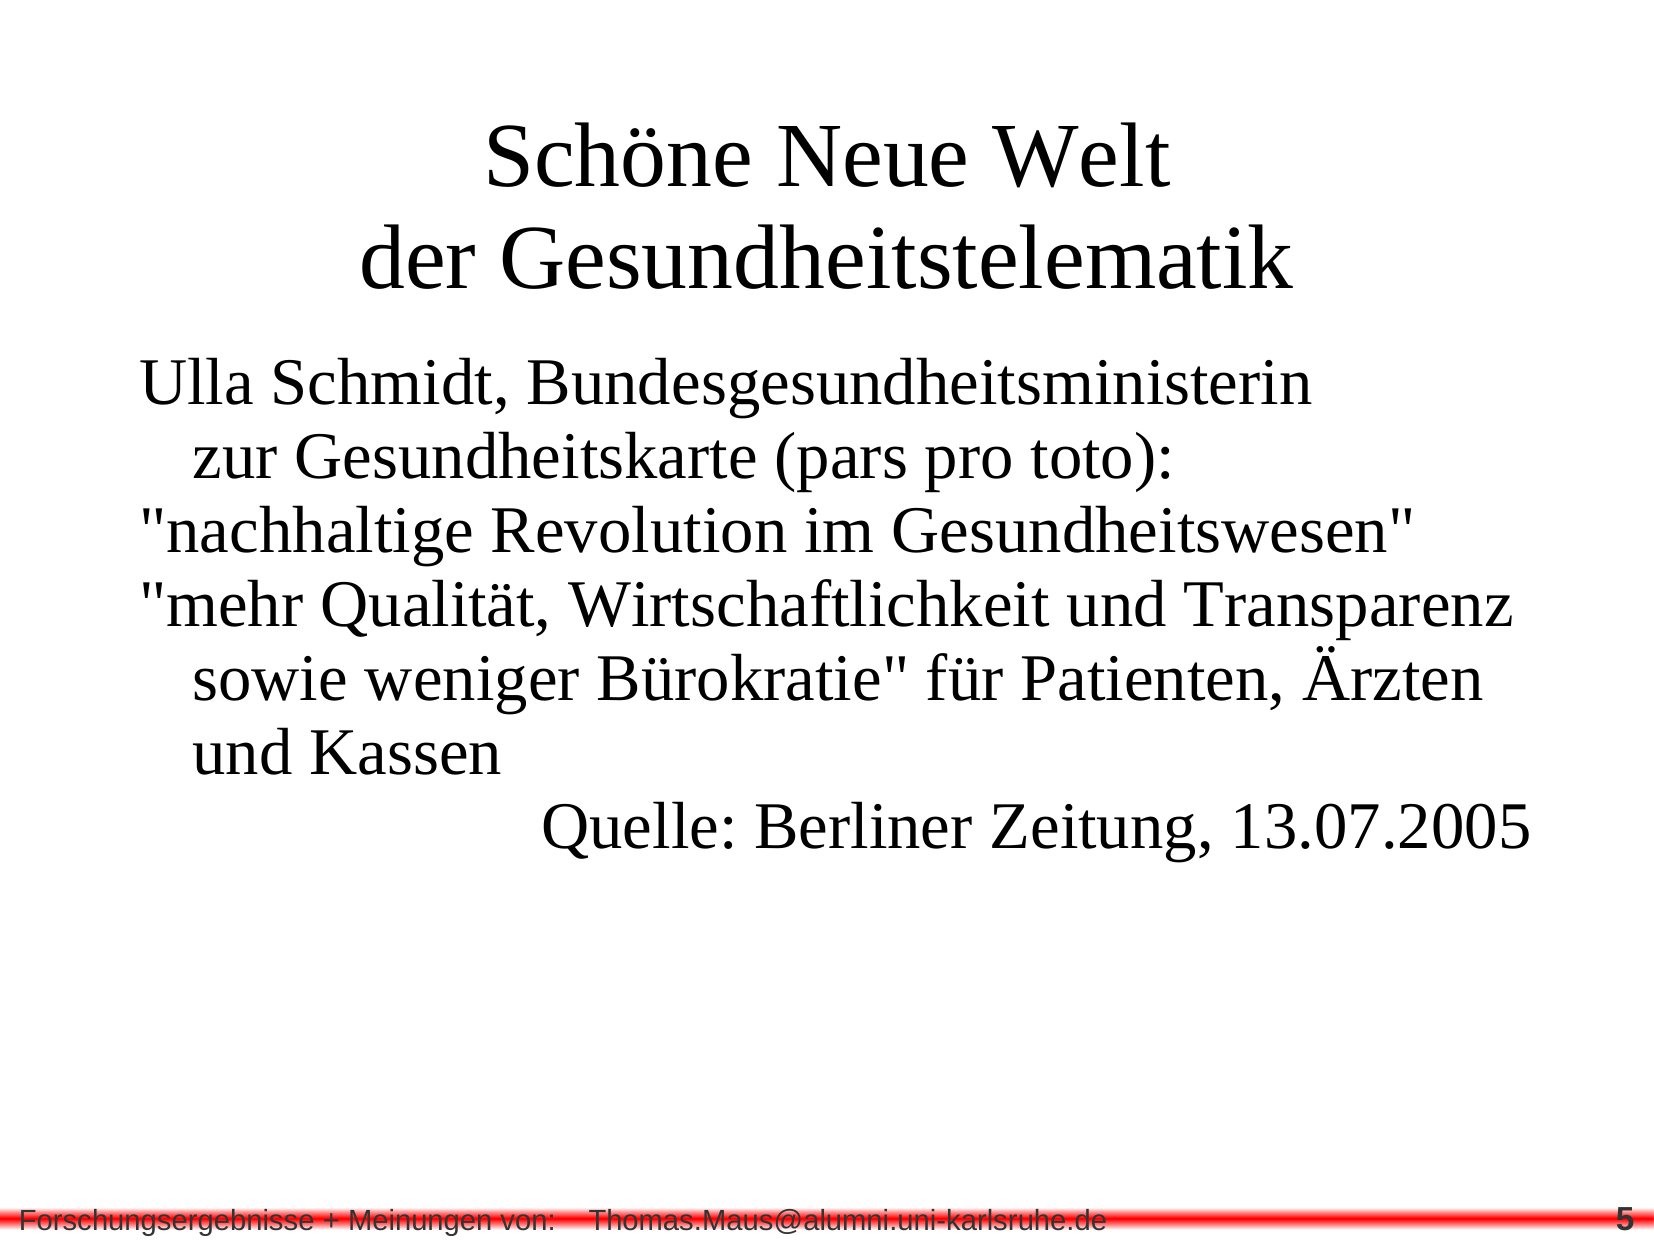

# Schöne Neue Welt der Gesundheitstelematik
Ulla Schmidt, Bundesgesundheitsministerin
zur Gesundheitskarte (pars pro toto):
"nachhaltige Revolution im Gesundheitswesen"
"mehr Qualität, Wirtschaftlichkeit und Transparenz sowie weniger Bürokratie" für Patienten, Ärzten und Kassen
Quelle: Berliner Zeitung, 13.07.2005